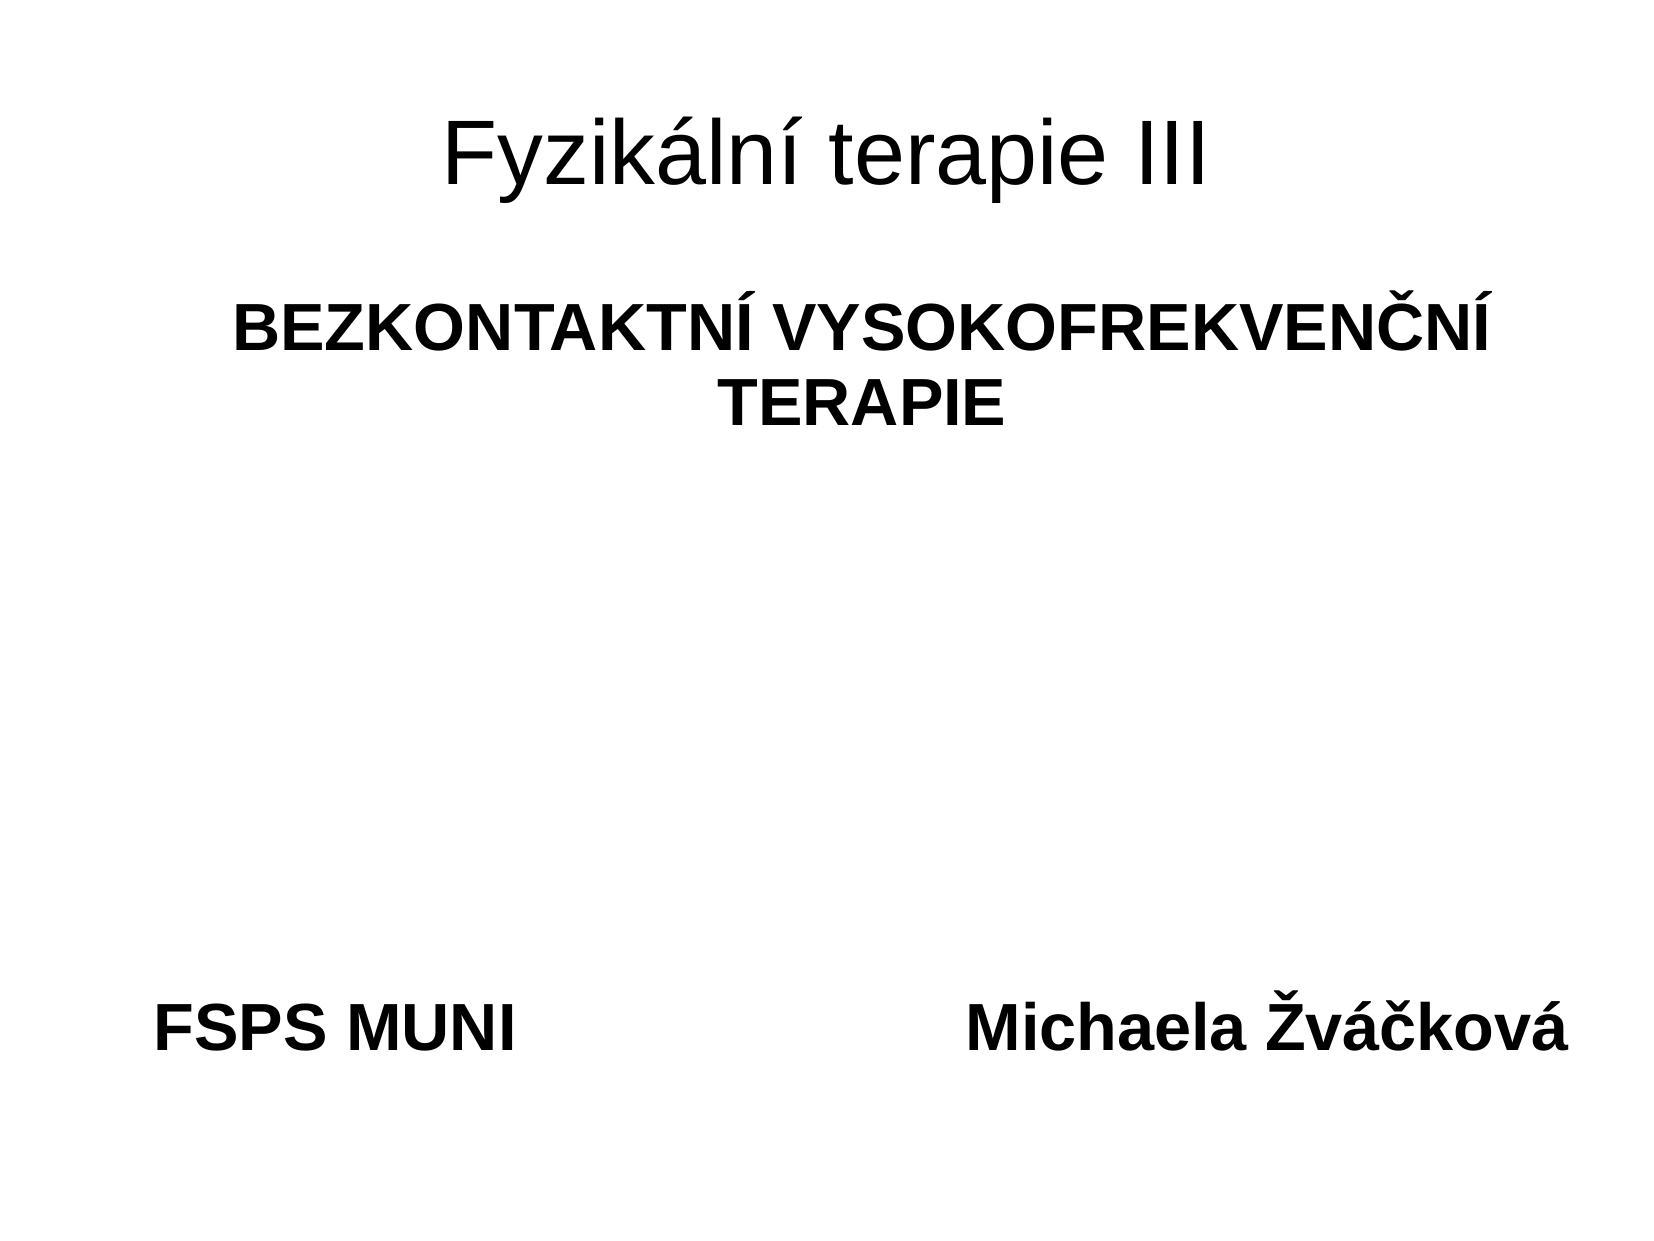

# Fyzikální terapie III
BEZKONTAKTNÍ VYSOKOFREKVENČNÍ TERAPIE
FSPS MUNI							Michaela Žváčková